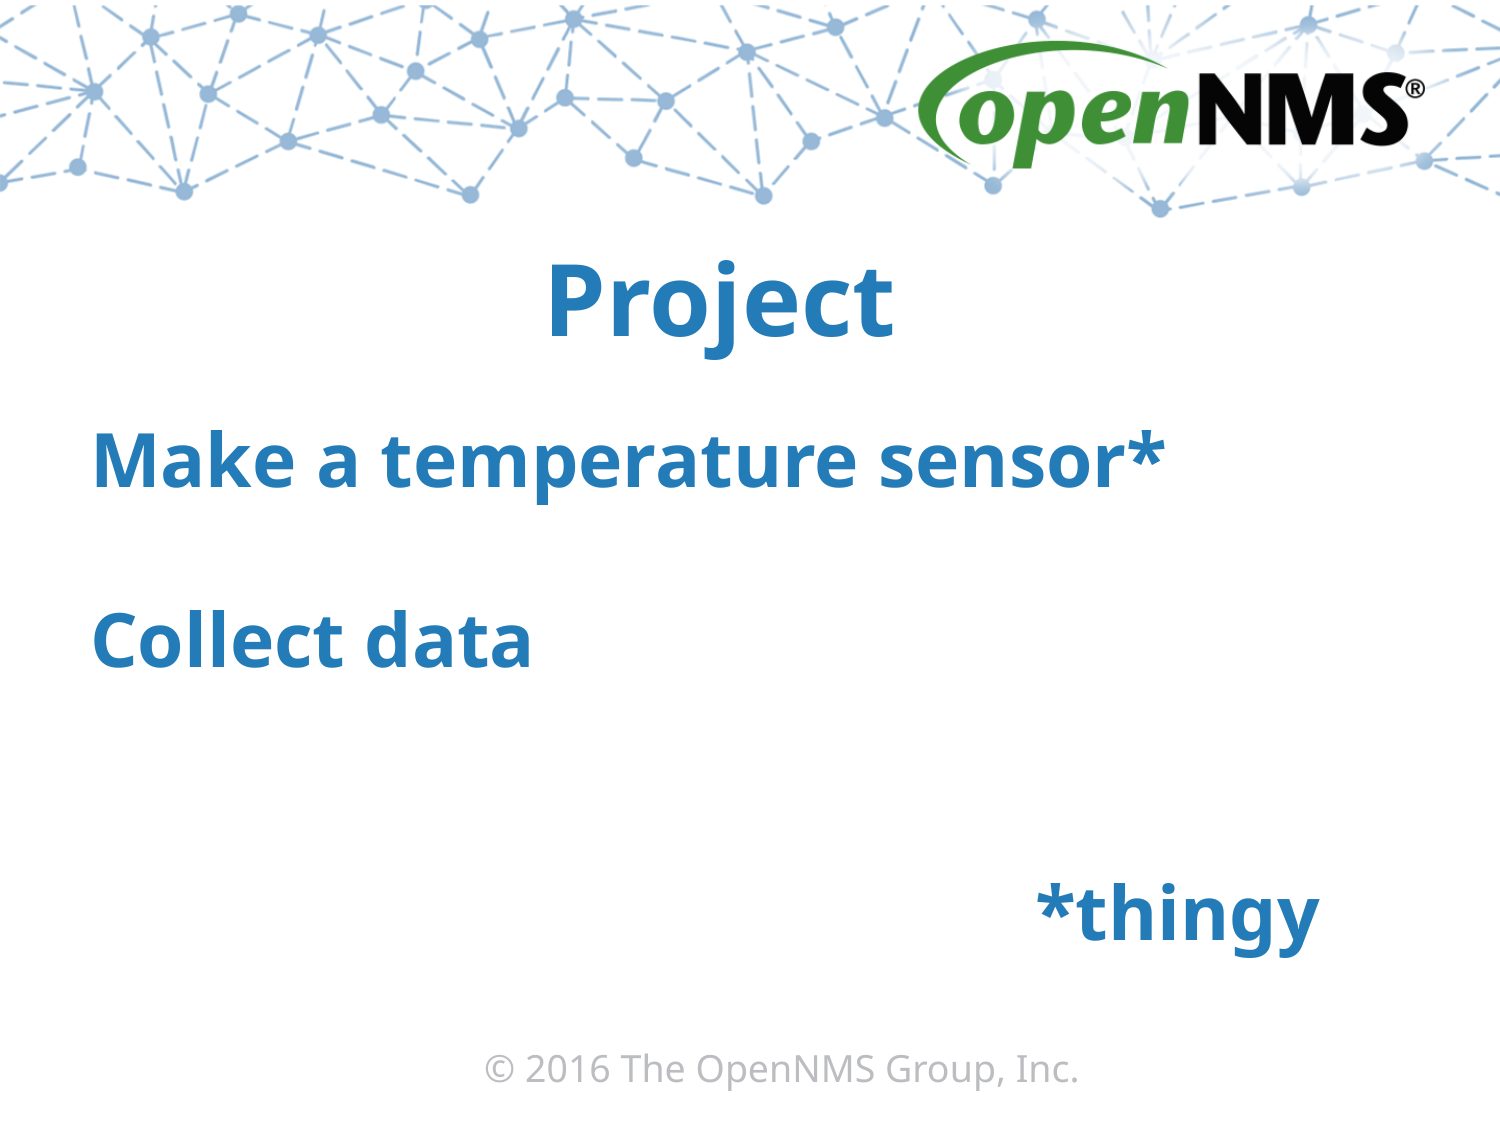

Project
# Make a temperature sensor* Collect data
*thingy